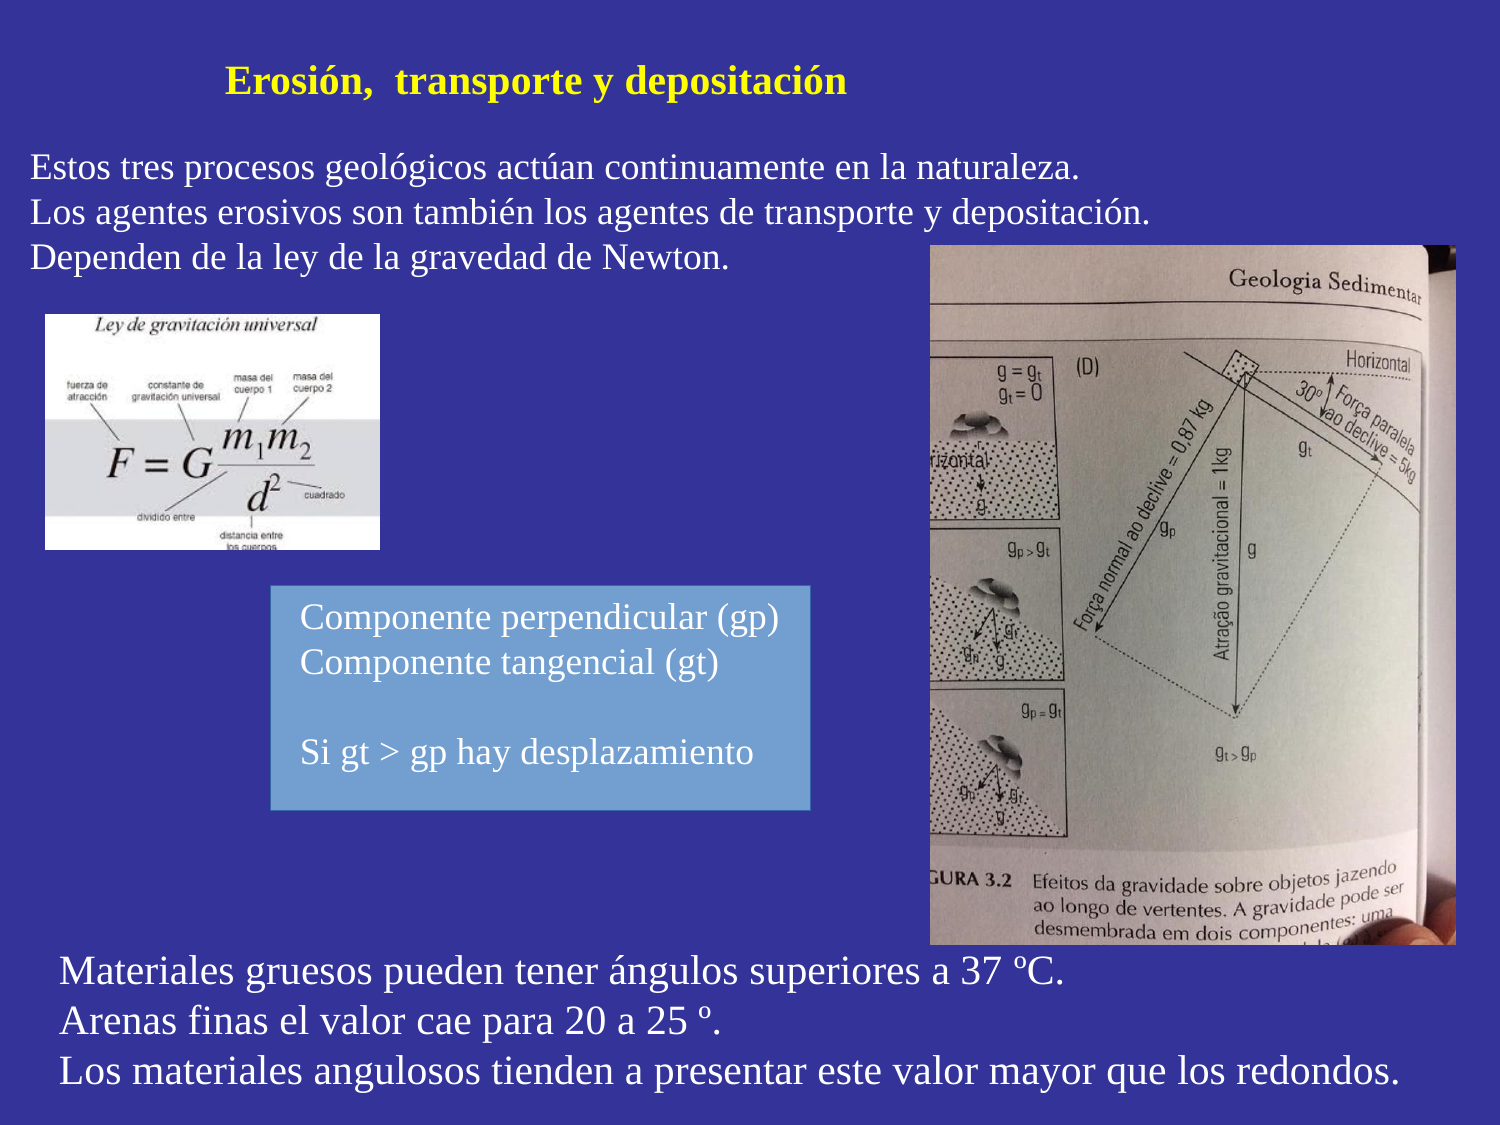

Erosión, transporte y depositación
Estos tres procesos geológicos actúan continuamente en la naturaleza.
Los agentes erosivos son también los agentes de transporte y depositación.
Dependen de la ley de la gravedad de Newton.
Componente perpendicular (gp)
Componente tangencial (gt)
Si gt > gp hay desplazamiento
Materiales gruesos pueden tener ángulos superiores a 37 ºC.
Arenas finas el valor cae para 20 a 25 º.
Los materiales angulosos tienden a presentar este valor mayor que los redondos.